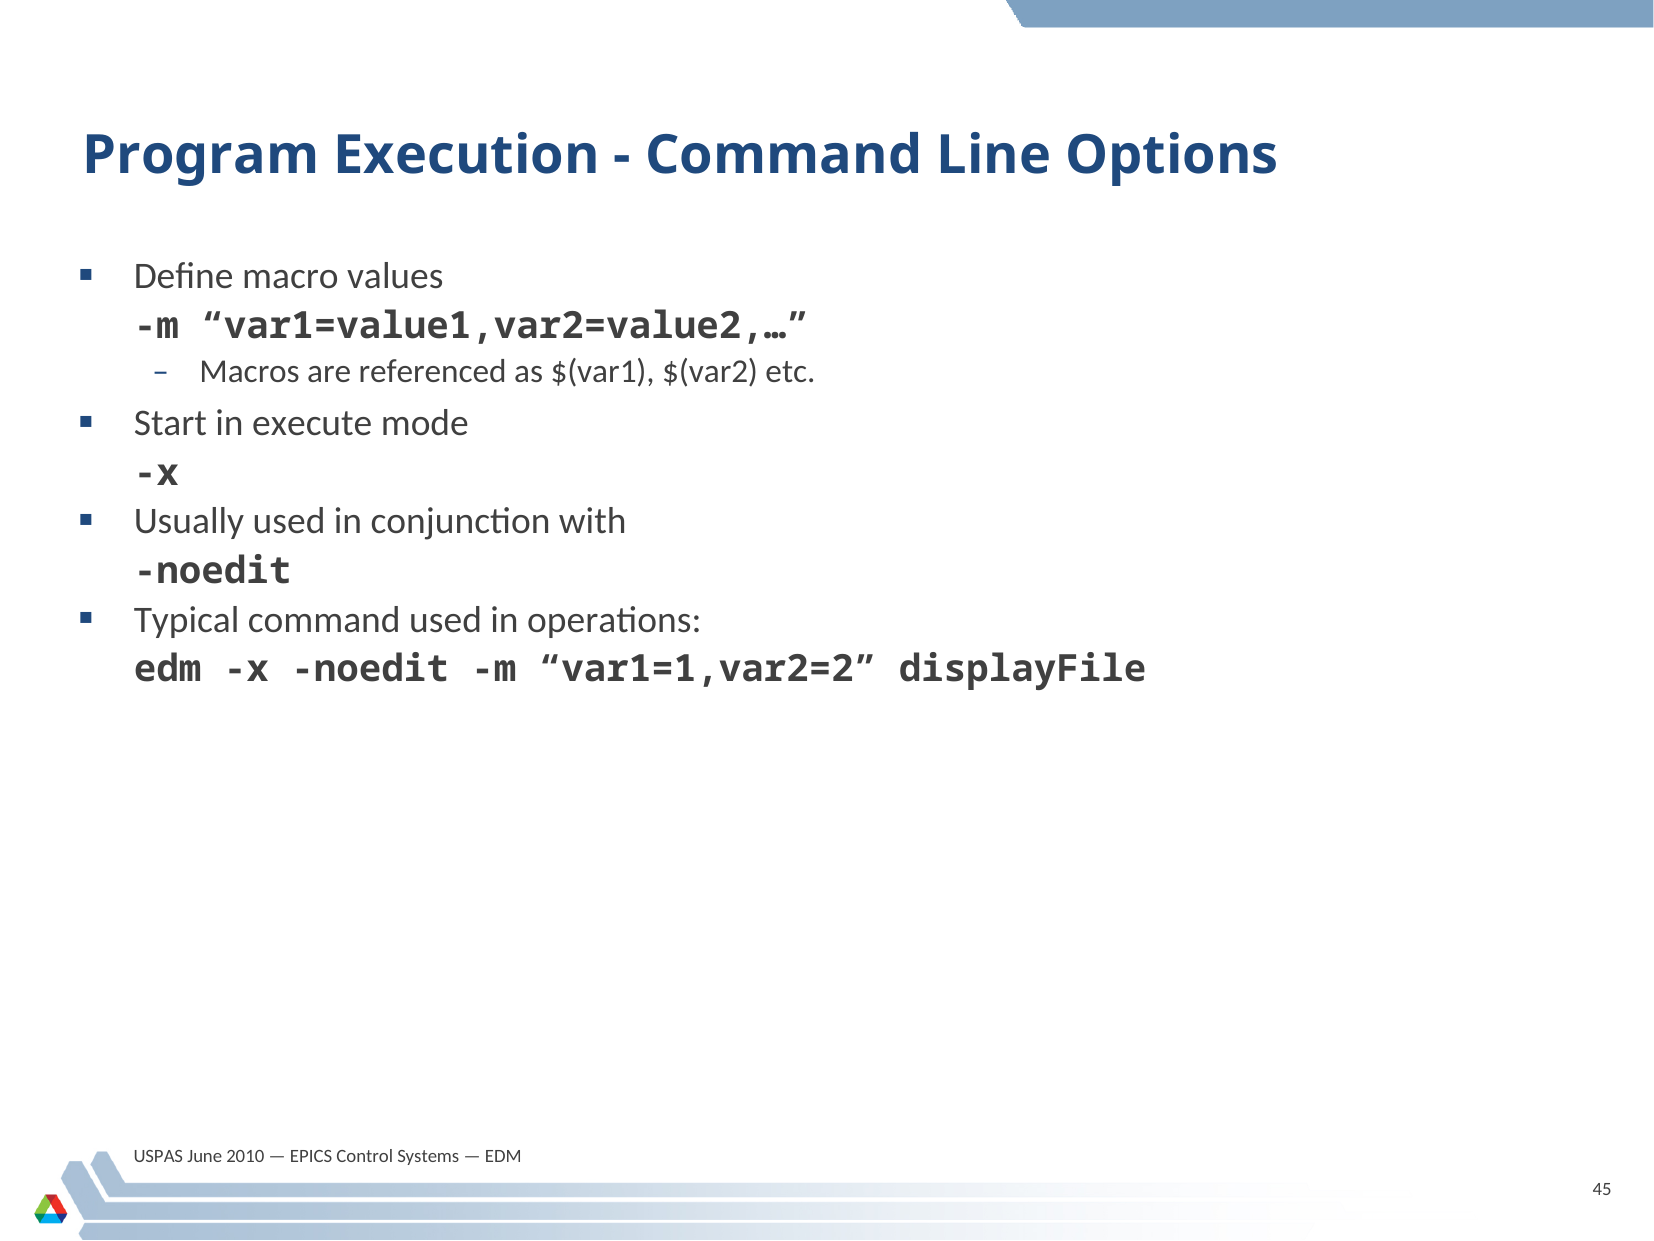

# Program Execution - Command Line Options
Define macro values
-m “var1=value1,var2=value2,…”
Macros are referenced as $(var1), $(var2) etc.
Start in execute mode
-x
Usually used in conjunction with
-noedit
Typical command used in operations:
edm -x -noedit -m “var1=1,var2=2” displayFile
USPAS June 2010 — EPICS Control Systems — EDM
45